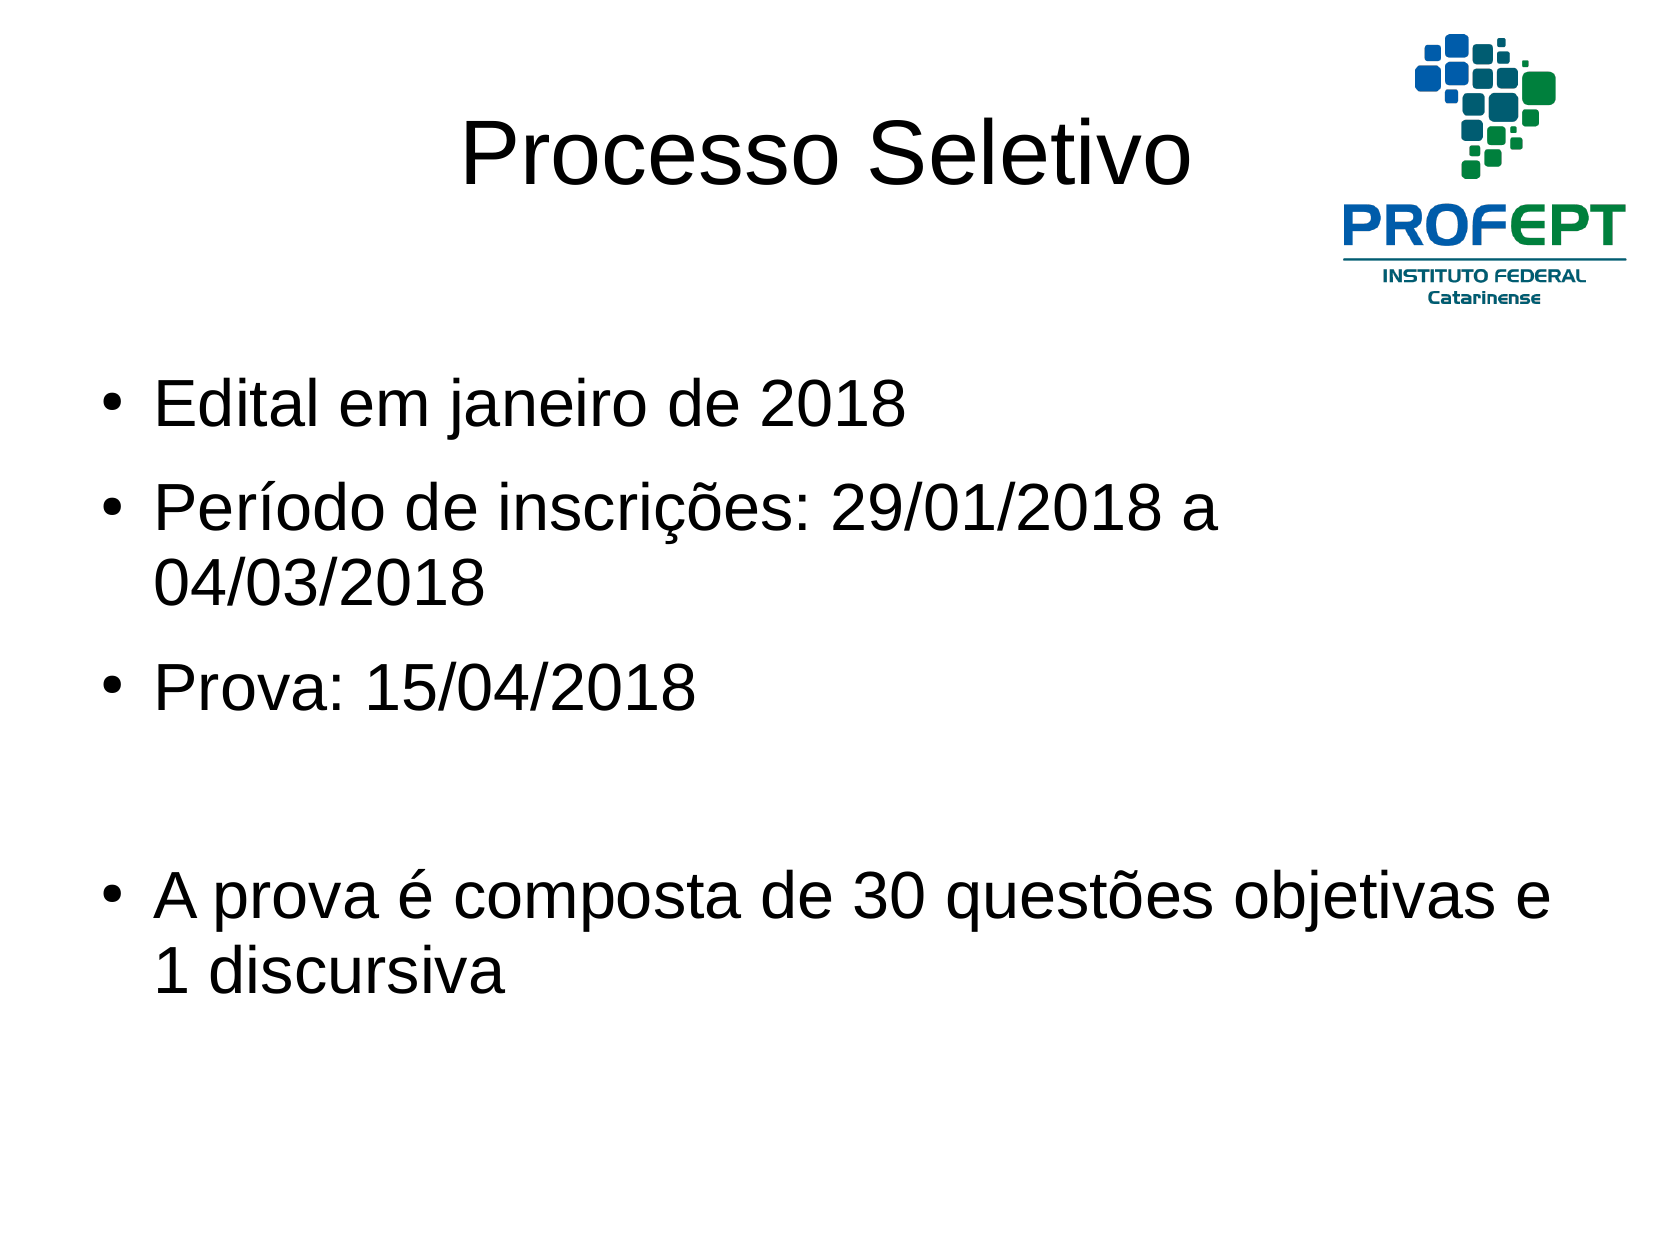

# Processo Seletivo
Edital em janeiro de 2018
Período de inscrições: 29/01/2018 a 04/03/2018
Prova: 15/04/2018
A prova é composta de 30 questões objetivas e 1 discursiva